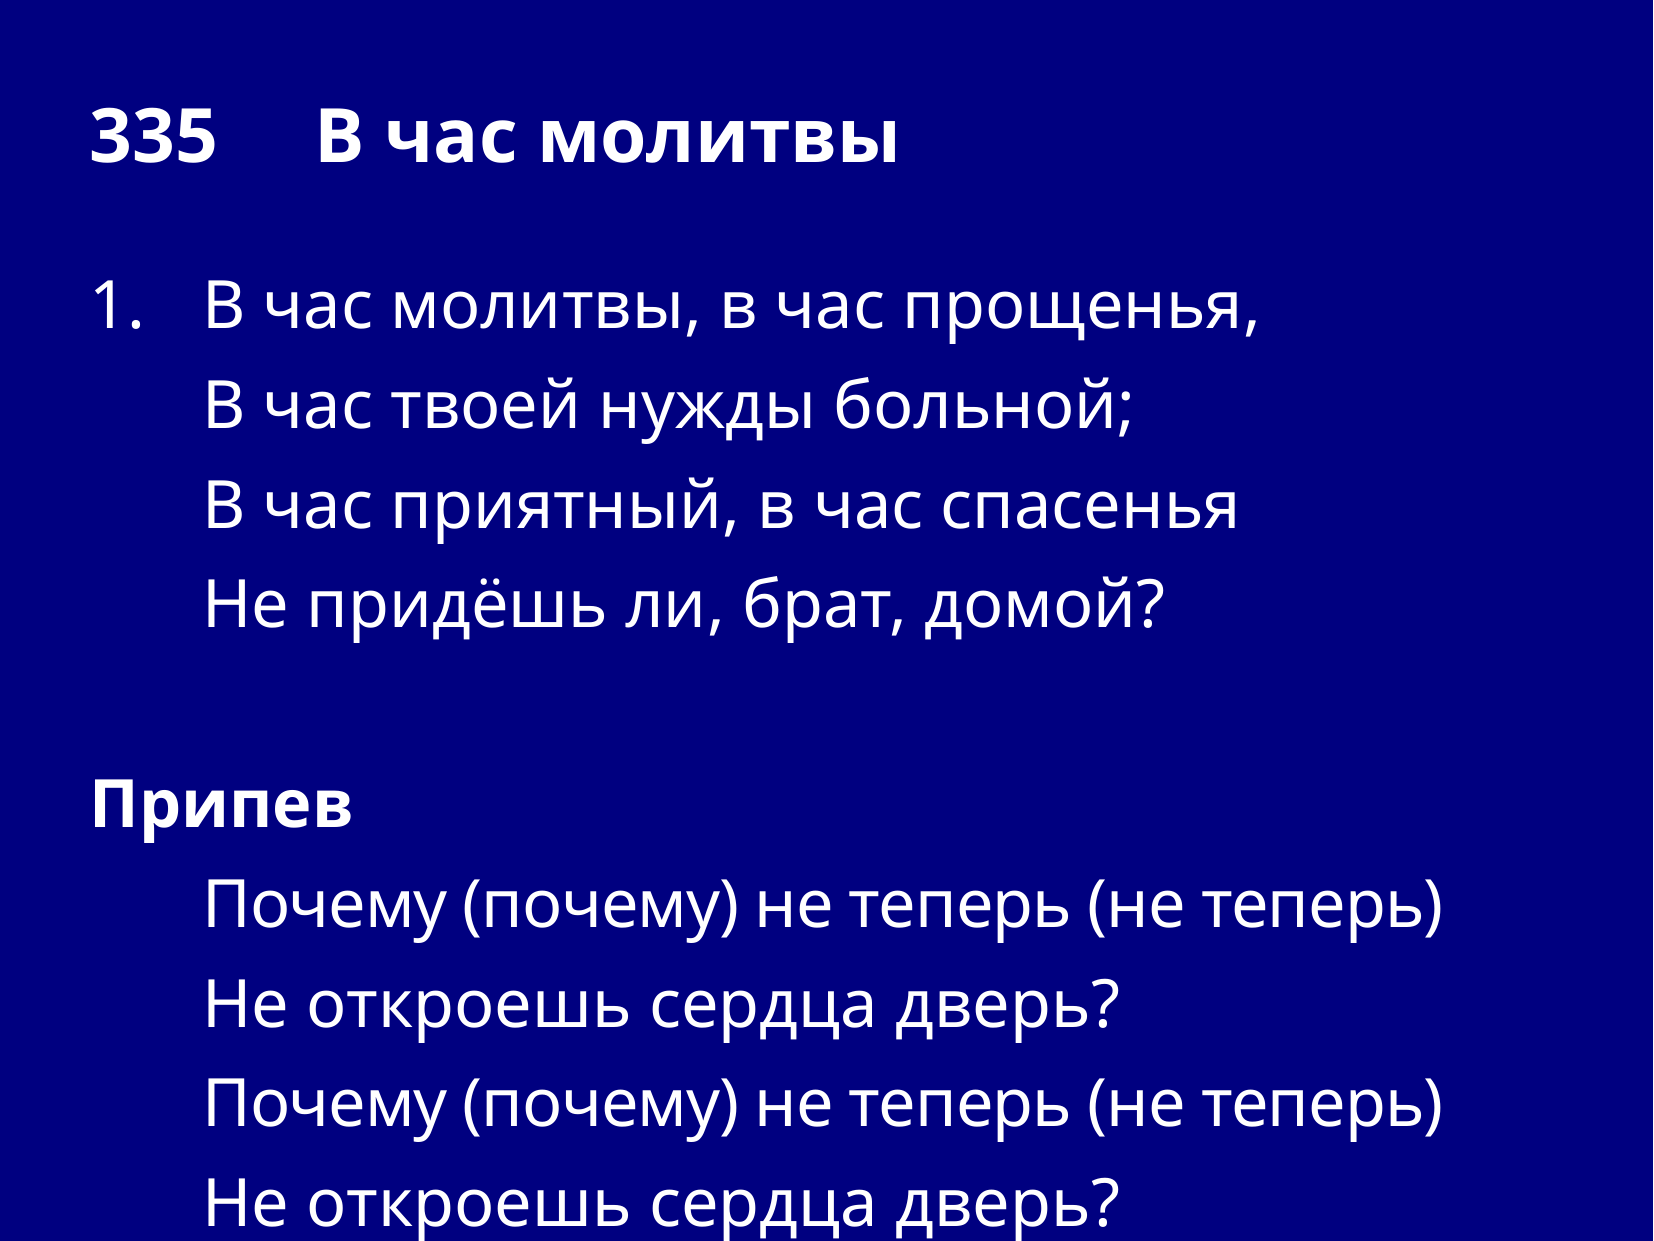

335	В час молитвы
1.	В час молитвы, в час прощенья,
	В час твоей нужды больной;
	В час приятный, в час спасенья
	Не придёшь ли, брат, домой?
Припев
	Почему (почему) не теперь (не теперь)
	Не откроешь сердца дверь?
	Почему (почему) не теперь (не теперь)
	Не откроешь сердца дверь?